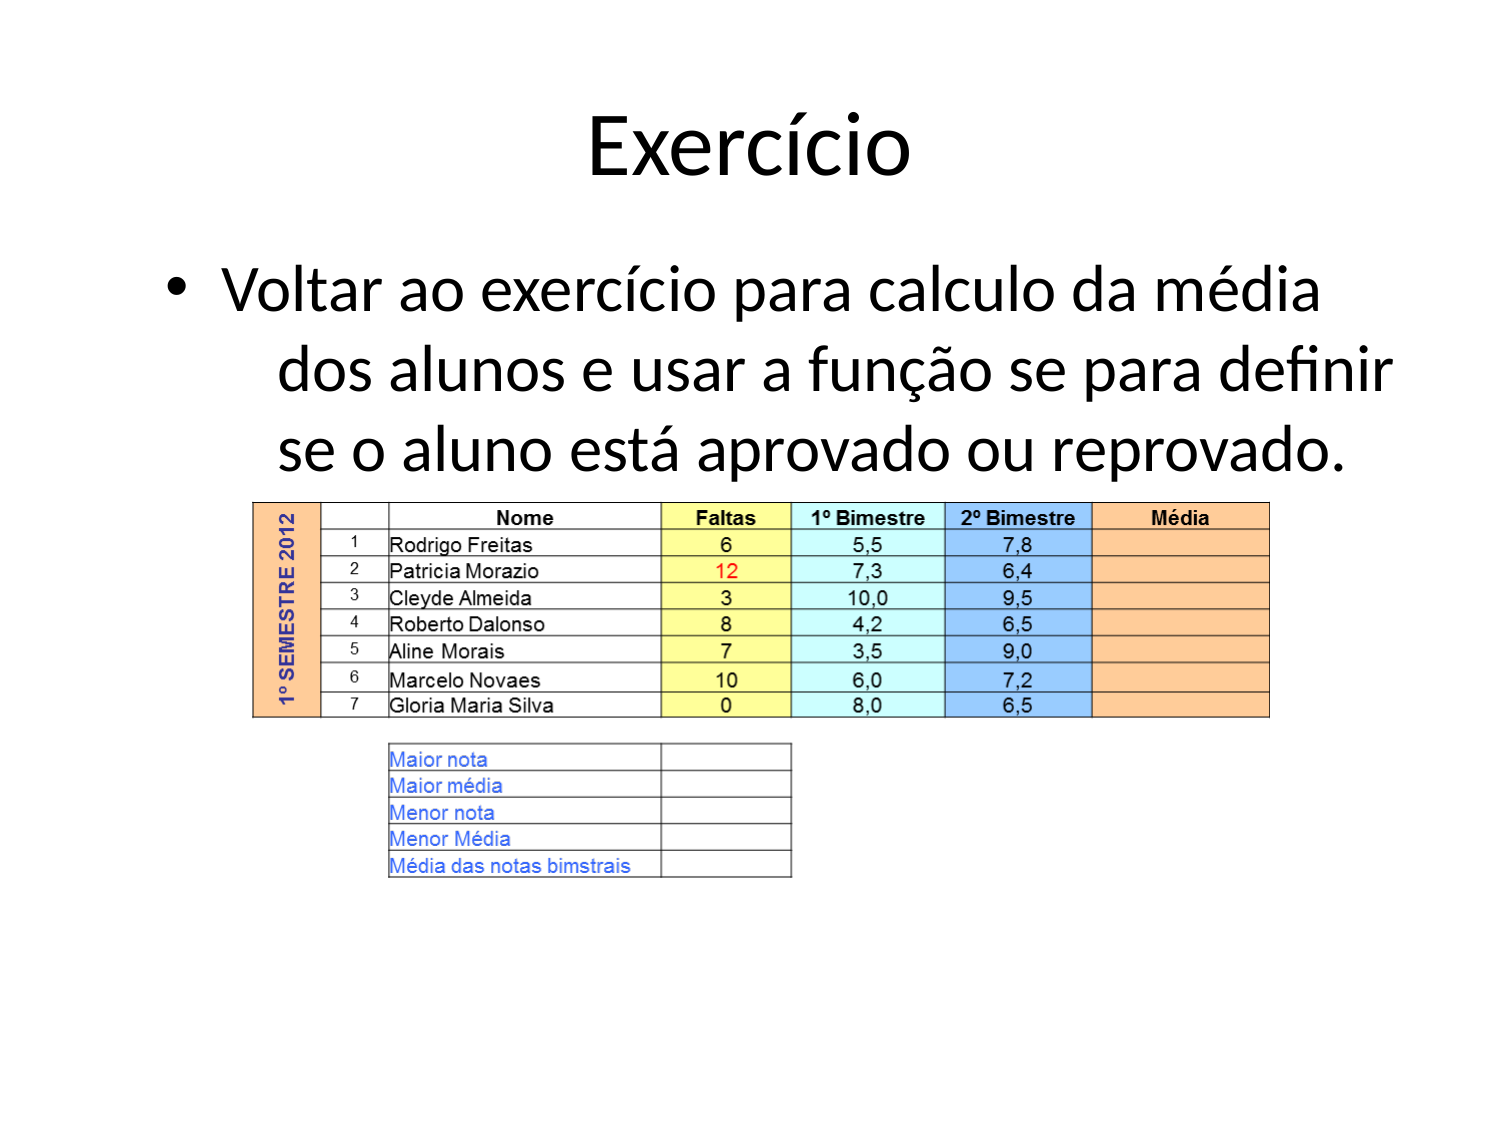

# Exercício
Voltar ao exercício para calculo da média dos alunos e usar a função se para definir se o aluno está aprovado ou reprovado.